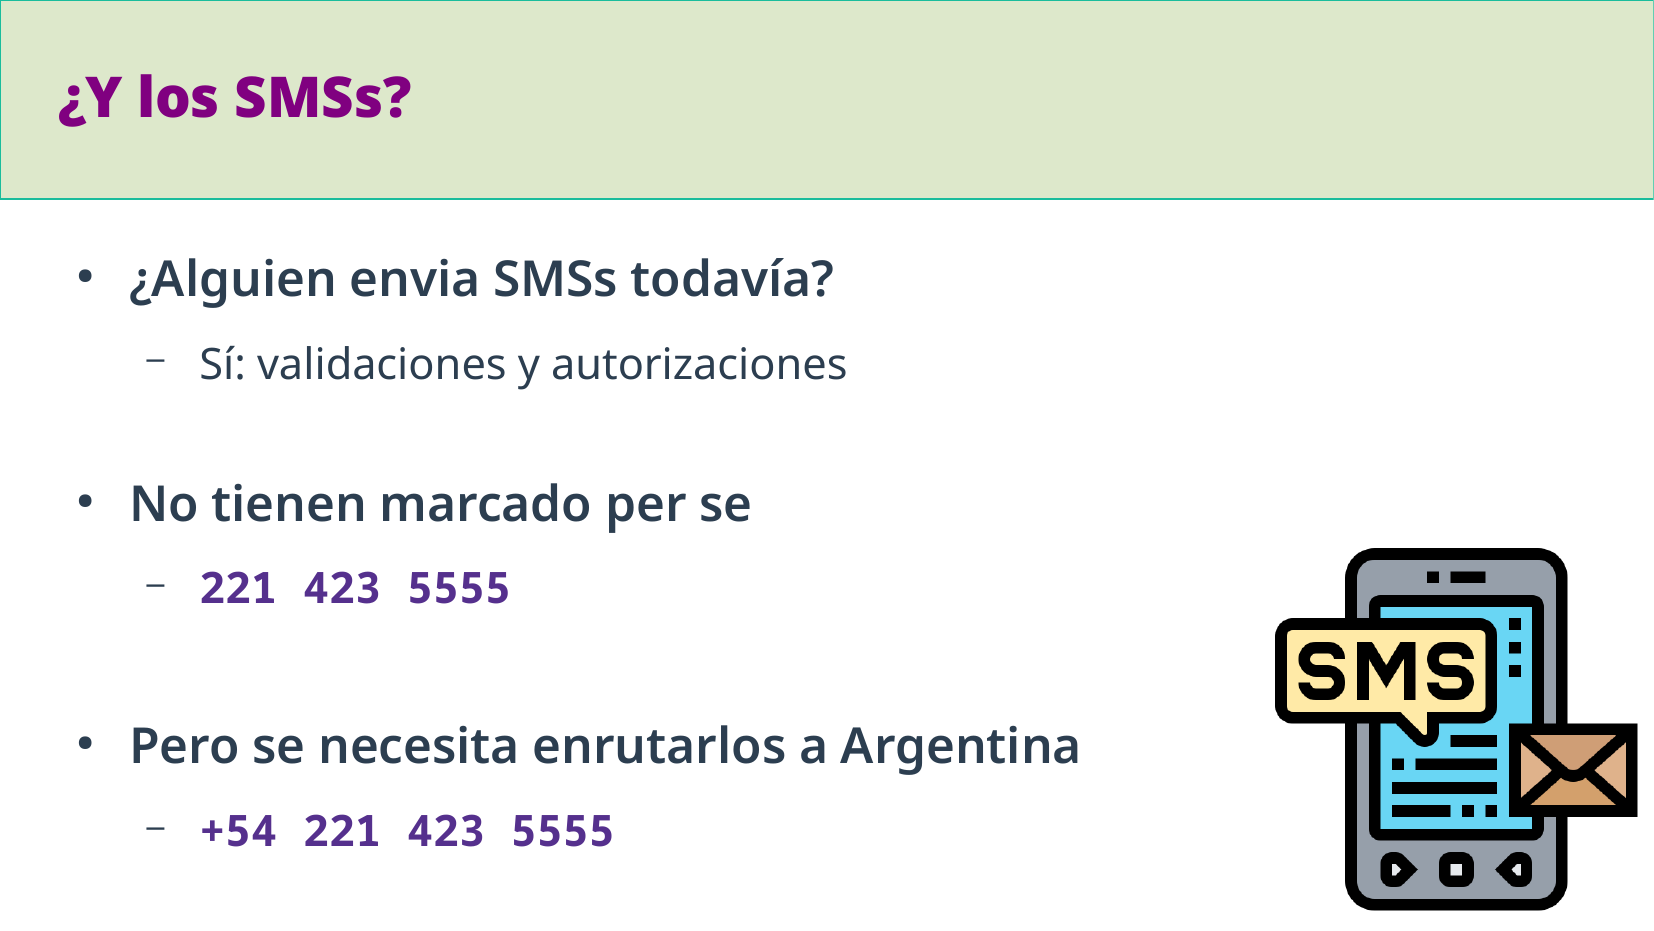

# ¿Y los SMSs?
¿Alguien envia SMSs todavía?
Sí: validaciones y autorizaciones
No tienen marcado per se
221 423 5555
Pero se necesita enrutarlos a Argentina
+54 221 423 5555